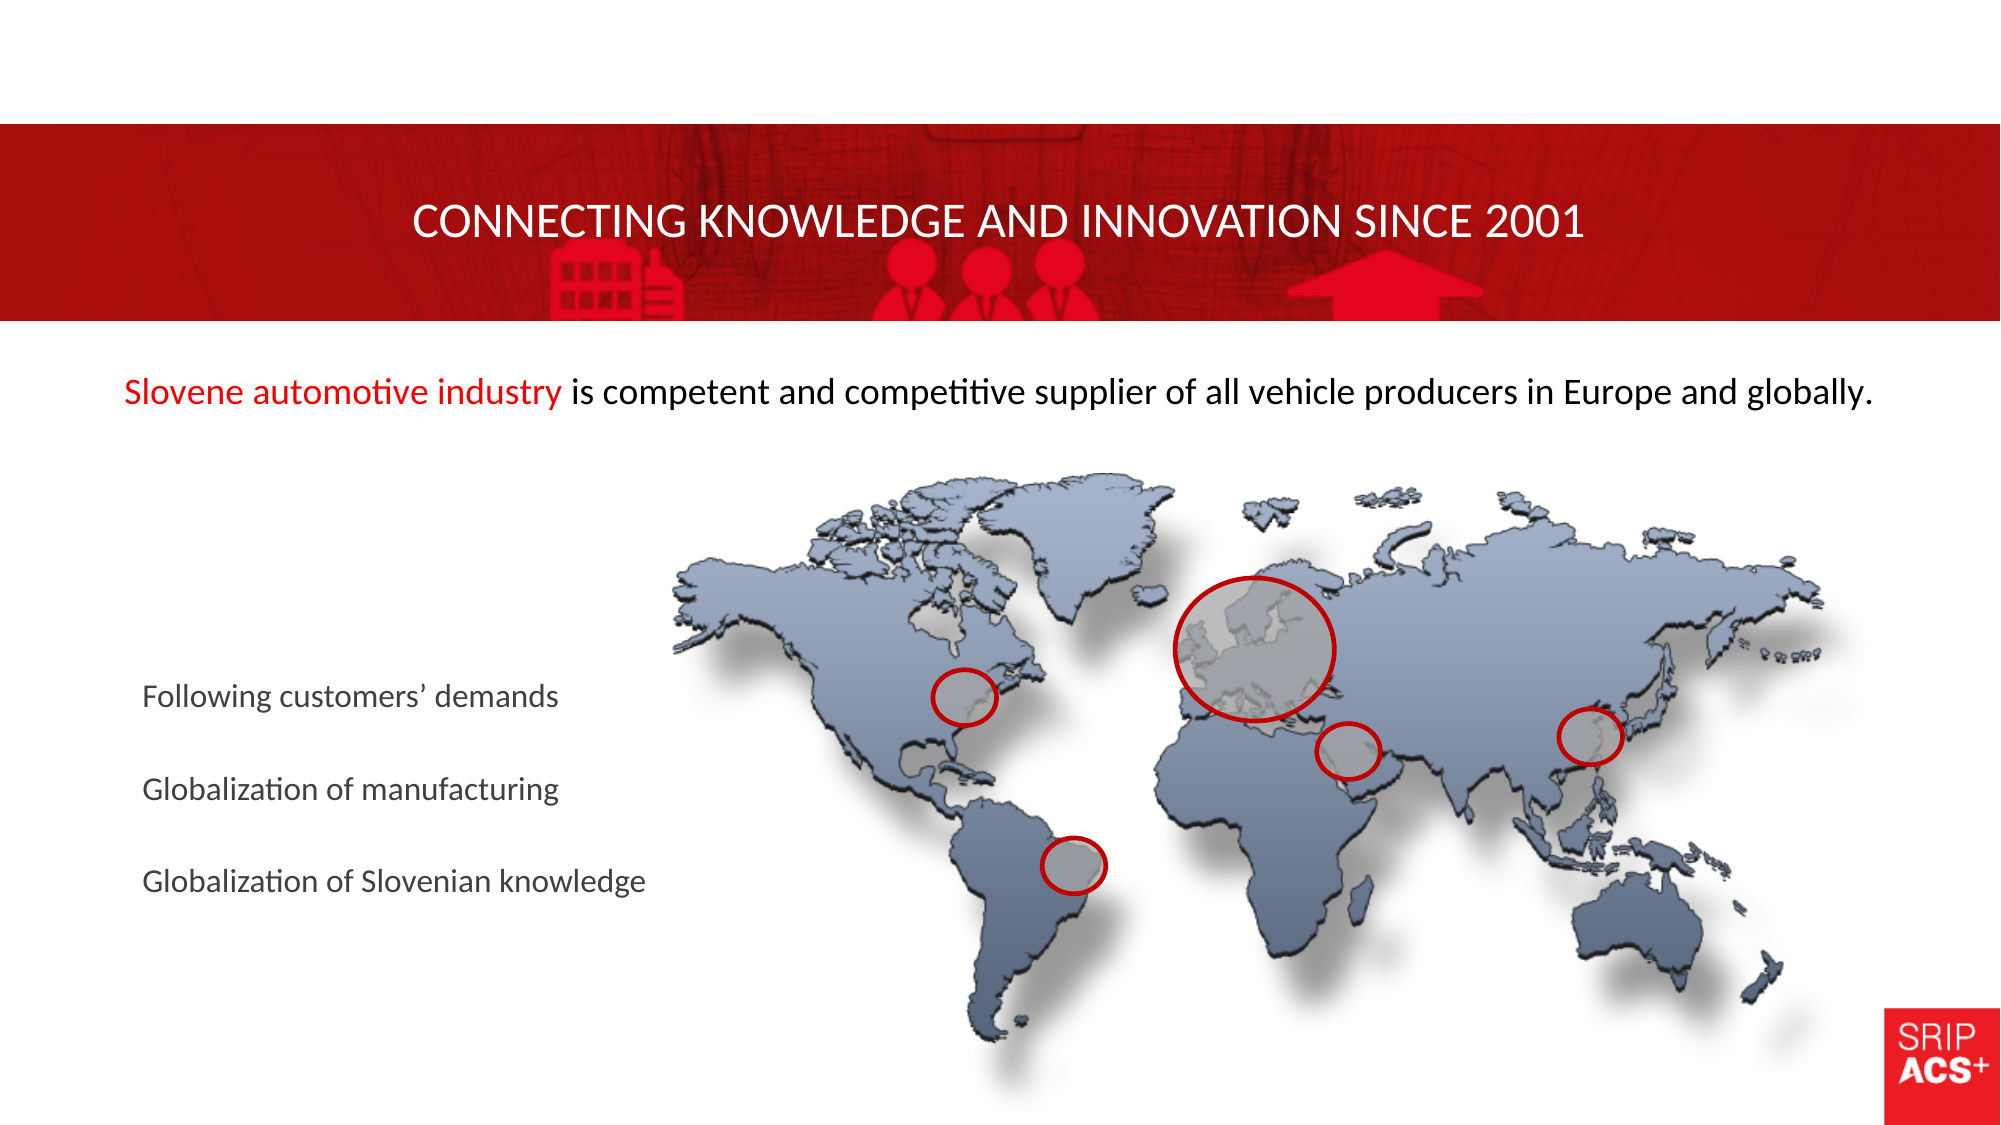

CONNECTING KNOWLEDGE AND INNOVATION SINCE 2001
Slovene automotive industry is competent and competitive supplier of all vehicle producers in Europe and globally.
Following customers’ demands
Globalization of manufacturing
Globalization of Slovenian knowledge